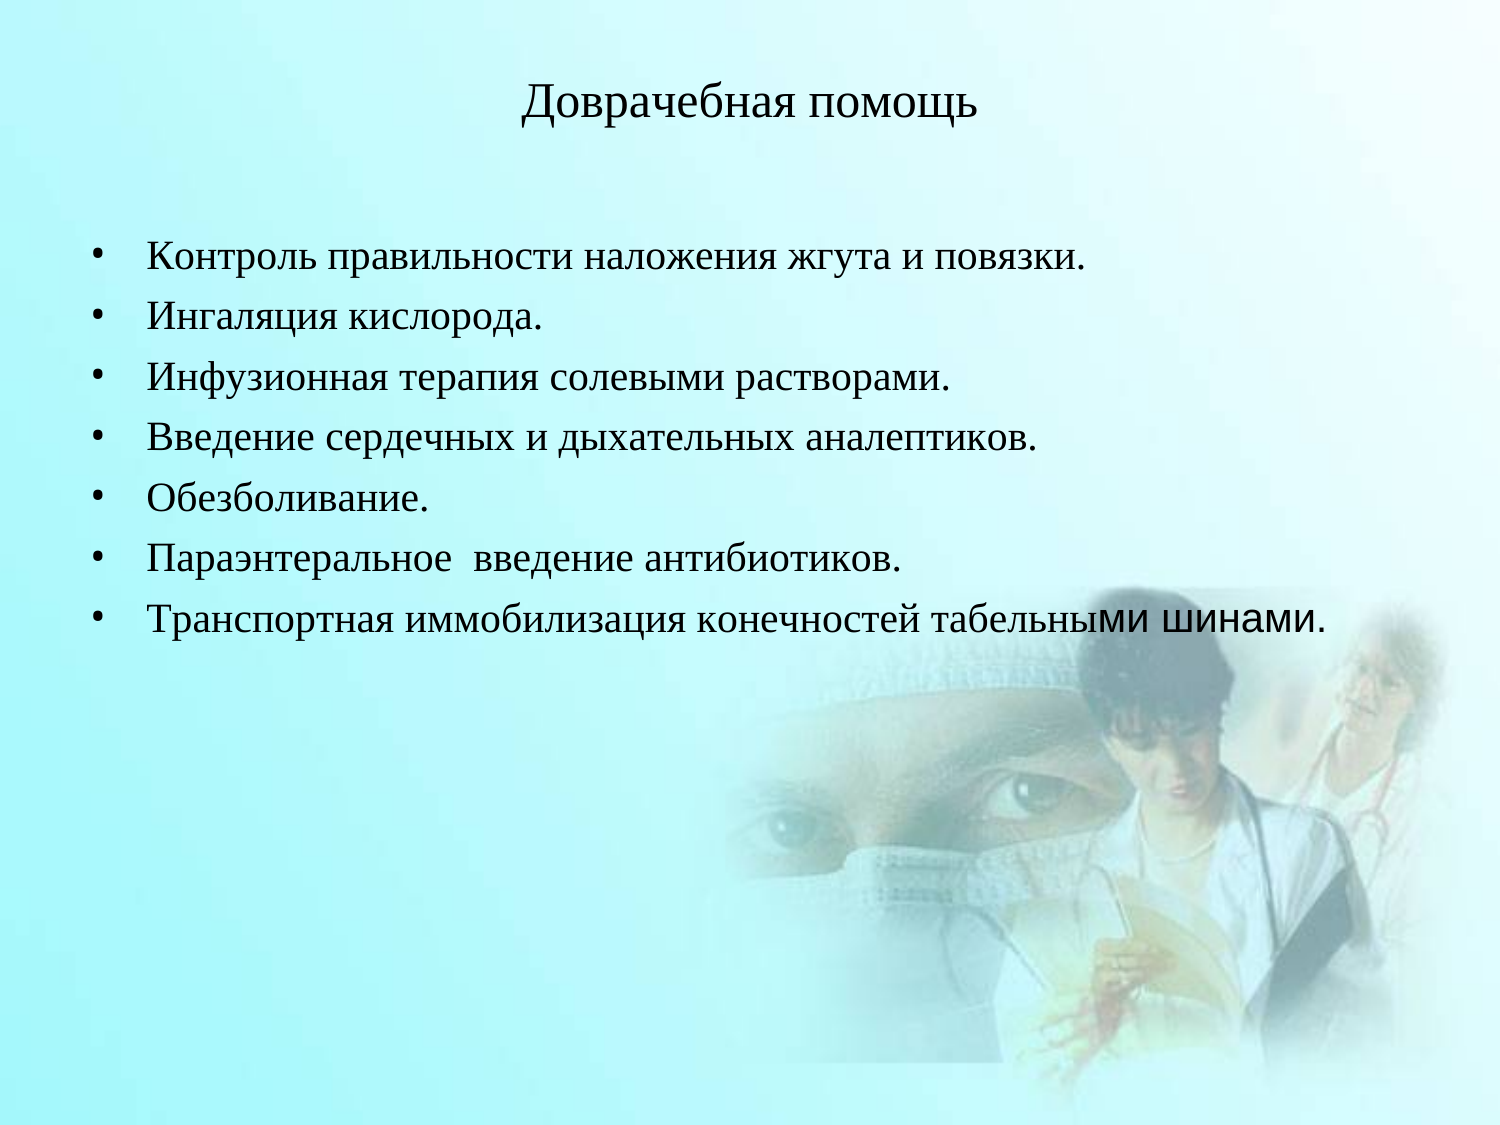

# Доврачебная помощь
Контроль правильности наложения жгута и повязки.
Ингаляция кислорода.
Инфузионная терапия солевыми растворами.
Введение сердечных и дыхательных аналептиков.
Обезболивание.
Параэнтеральное введение антибиотиков.
Транспортная иммобилизация конечностей табельными шинами.